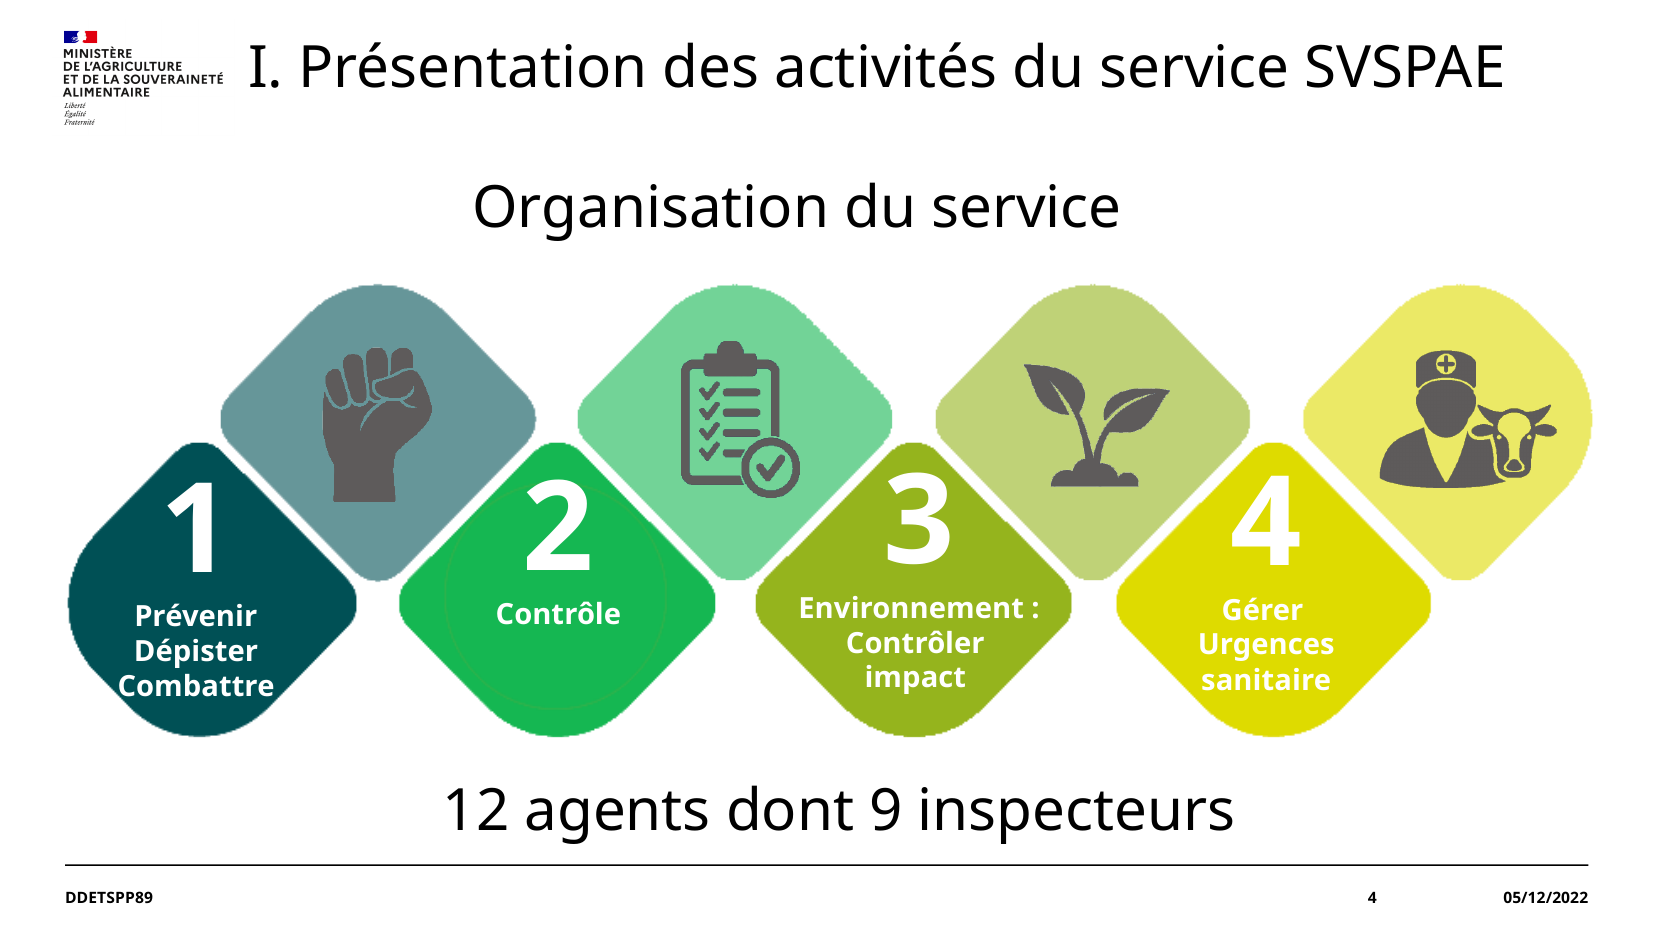

# I. Présentation des activités du service SVSPAE
Organisation du service
1
Prévenir
Dépister
Combattre
2
Contrôle
3
Environnement :
Contrôler
impact
4
Gérer
Urgences sanitaire
12 agents dont 9 inspecteurs
DDETSPP89
4
05/12/2022